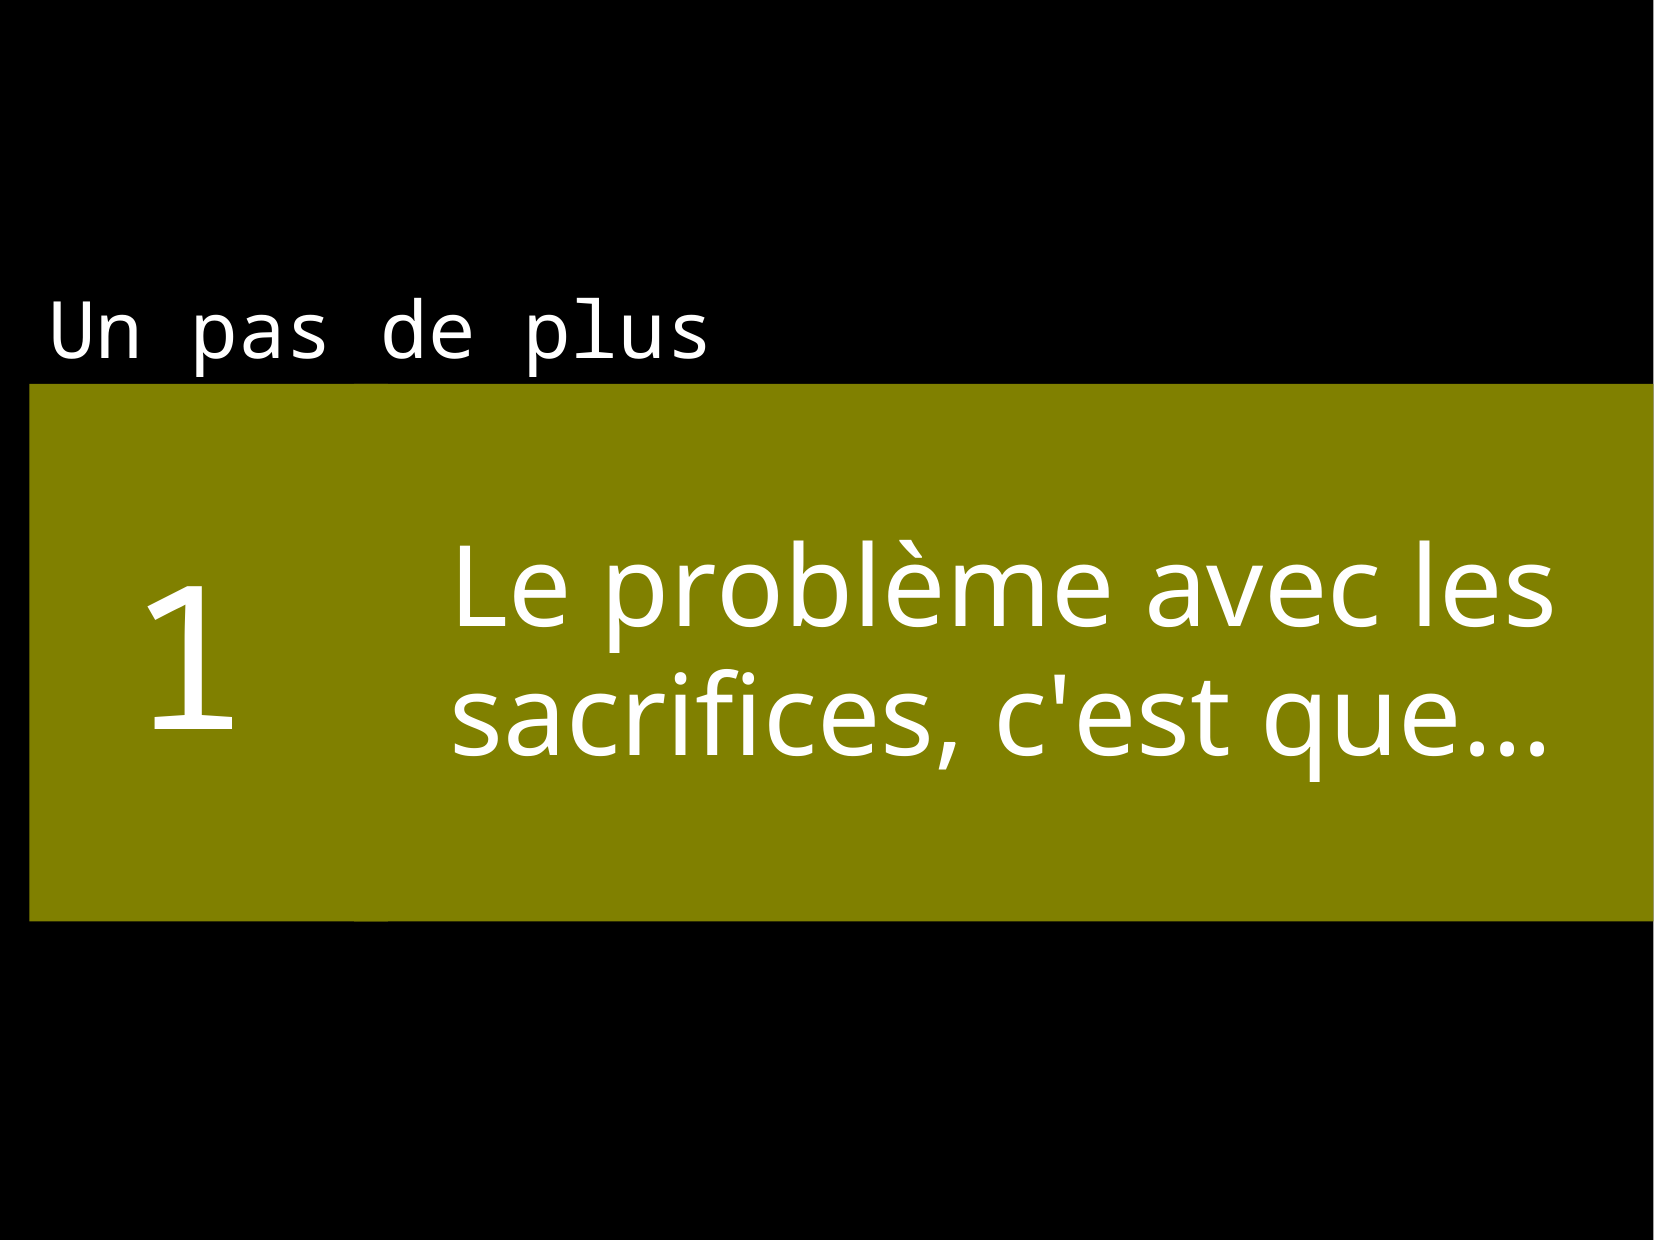

Un pas de plus
Le problème avec les sacrifices, c'est que...
1